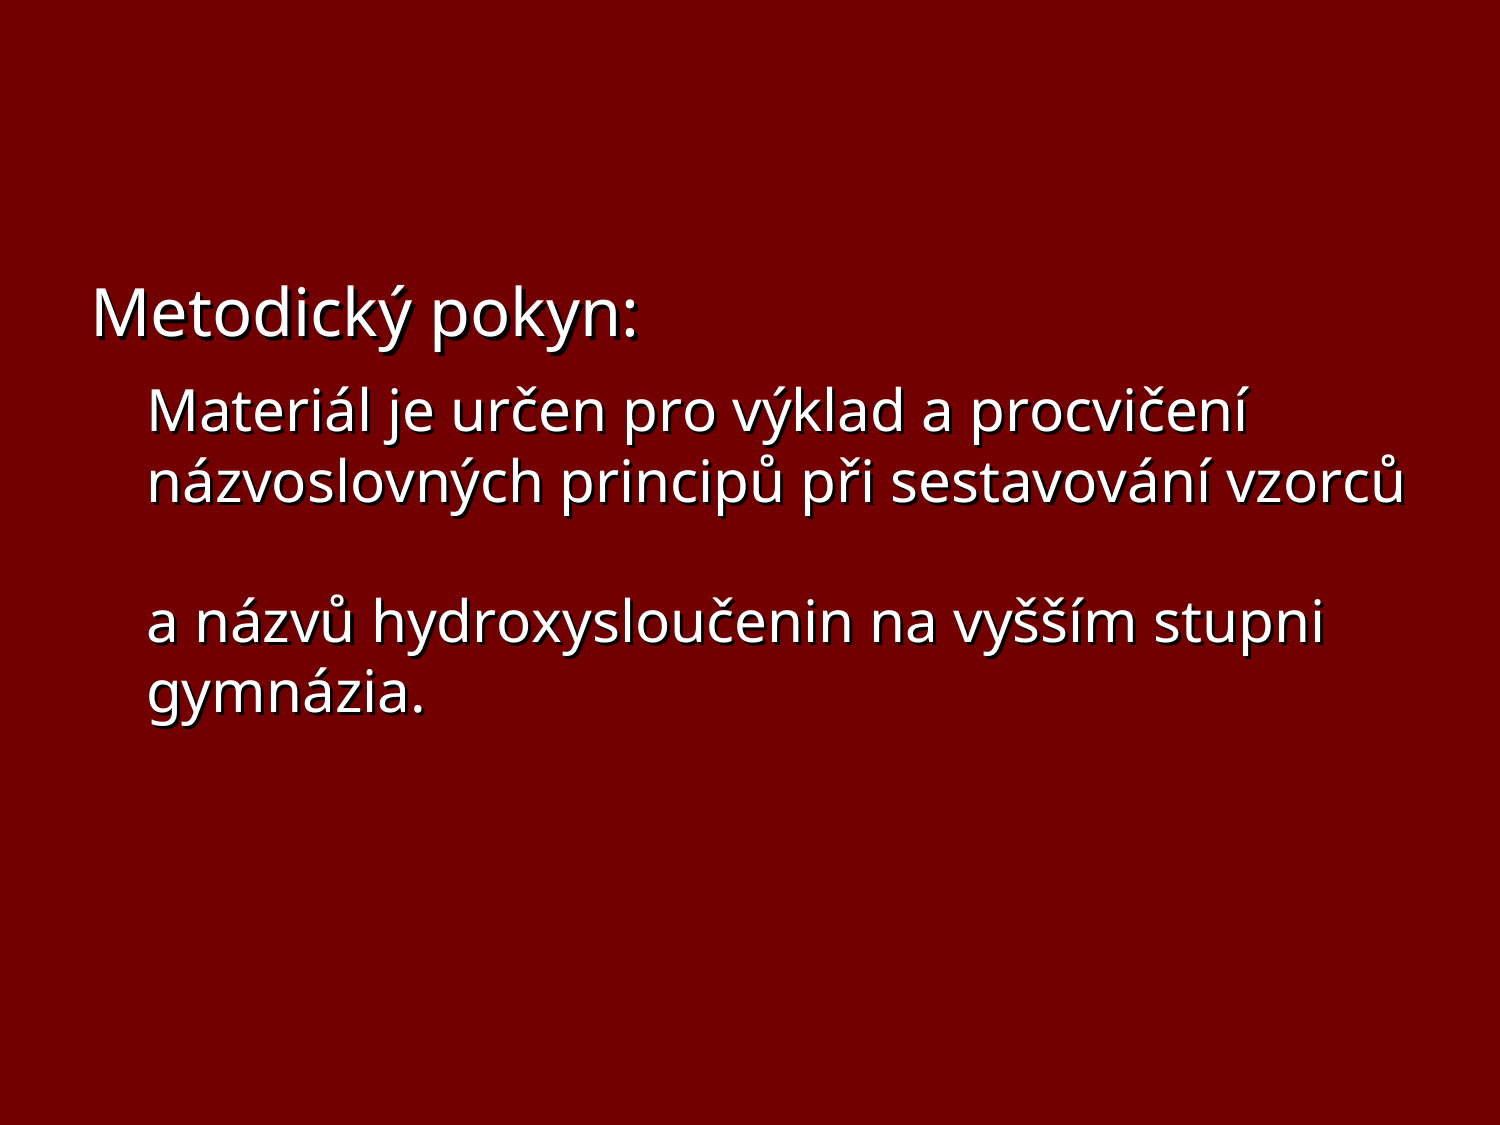

# Metodický pokyn:
	Materiál je určen pro výklad a procvičení názvoslovných principů při sestavování vzorců
a názvů hydroxysloučenin na vyšším stupni gymnázia.